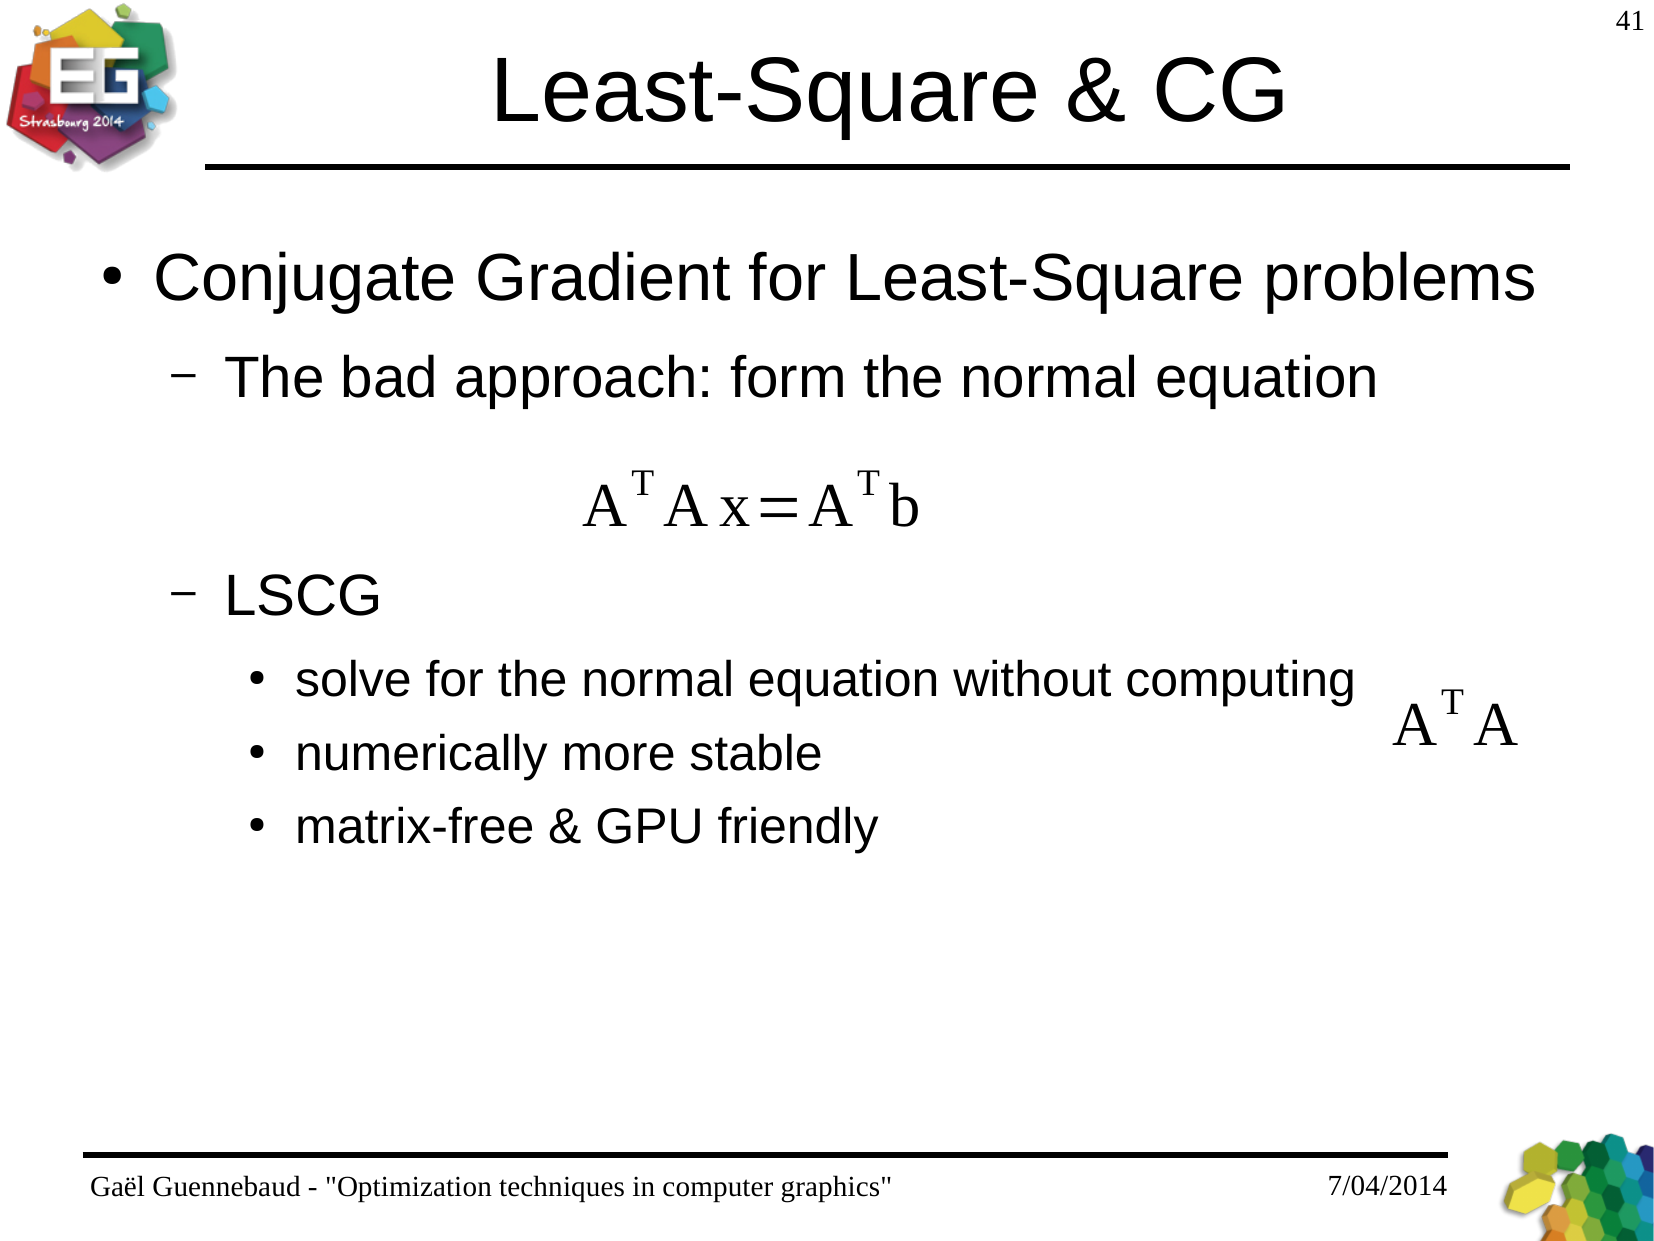

41
# Least-Square & CG
Conjugate Gradient for Least-Square problems
The bad approach: form the normal equation
LSCG
solve for the normal equation without computing
numerically more stable
matrix-free & GPU friendly
7/04/2014
Gaël Guennebaud - "Optimization techniques in computer graphics"